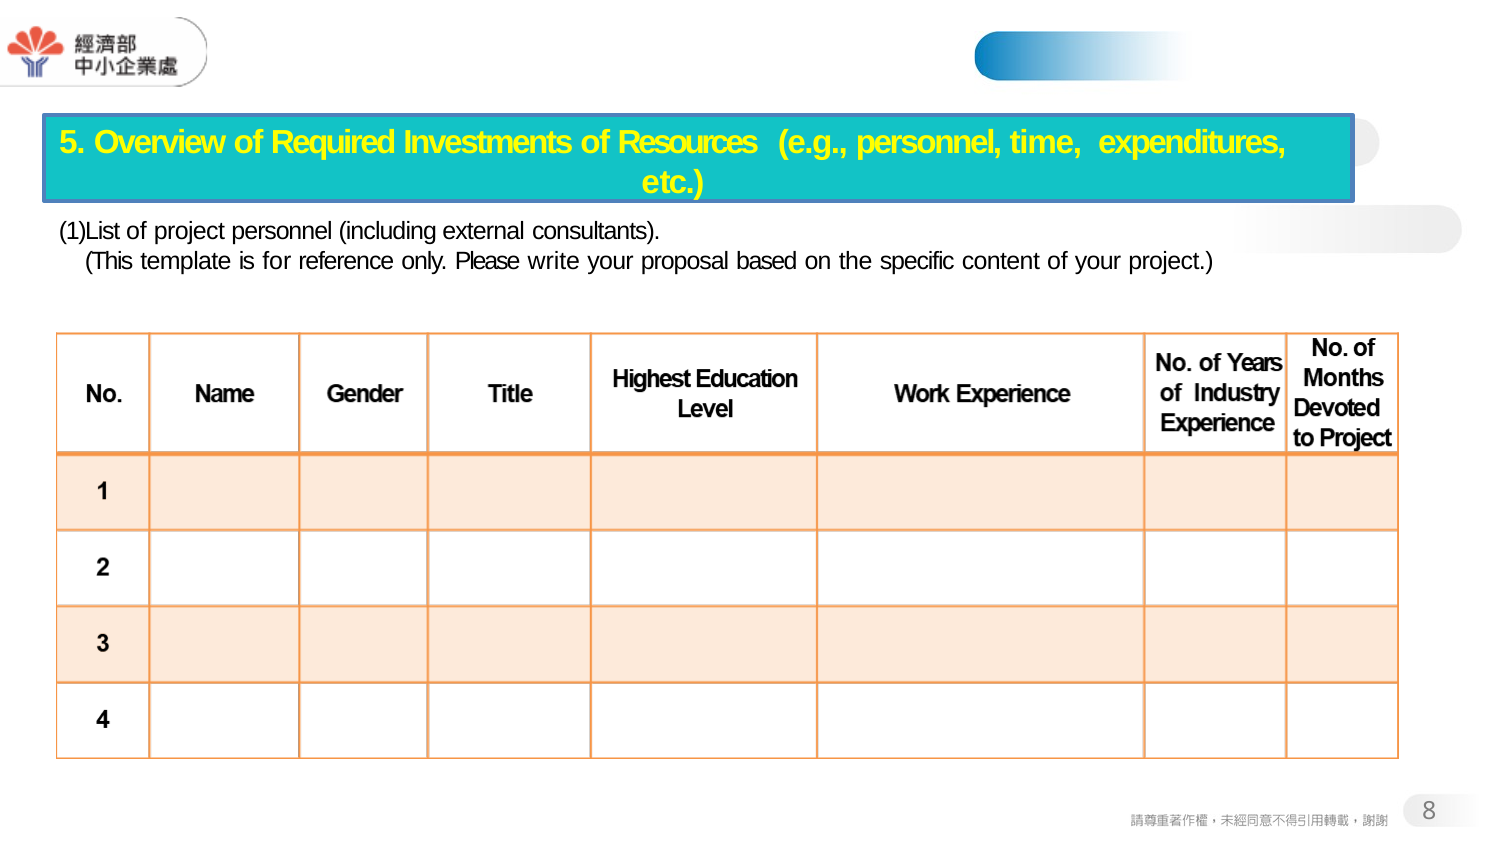

# 5. Overview of Required Investments of Resources (e.g., personnel, time, expenditures, etc.)
(1)List of project personnel (including external consultants).
(This template is for reference only. Please write your proposal based on the specific content of your project.)